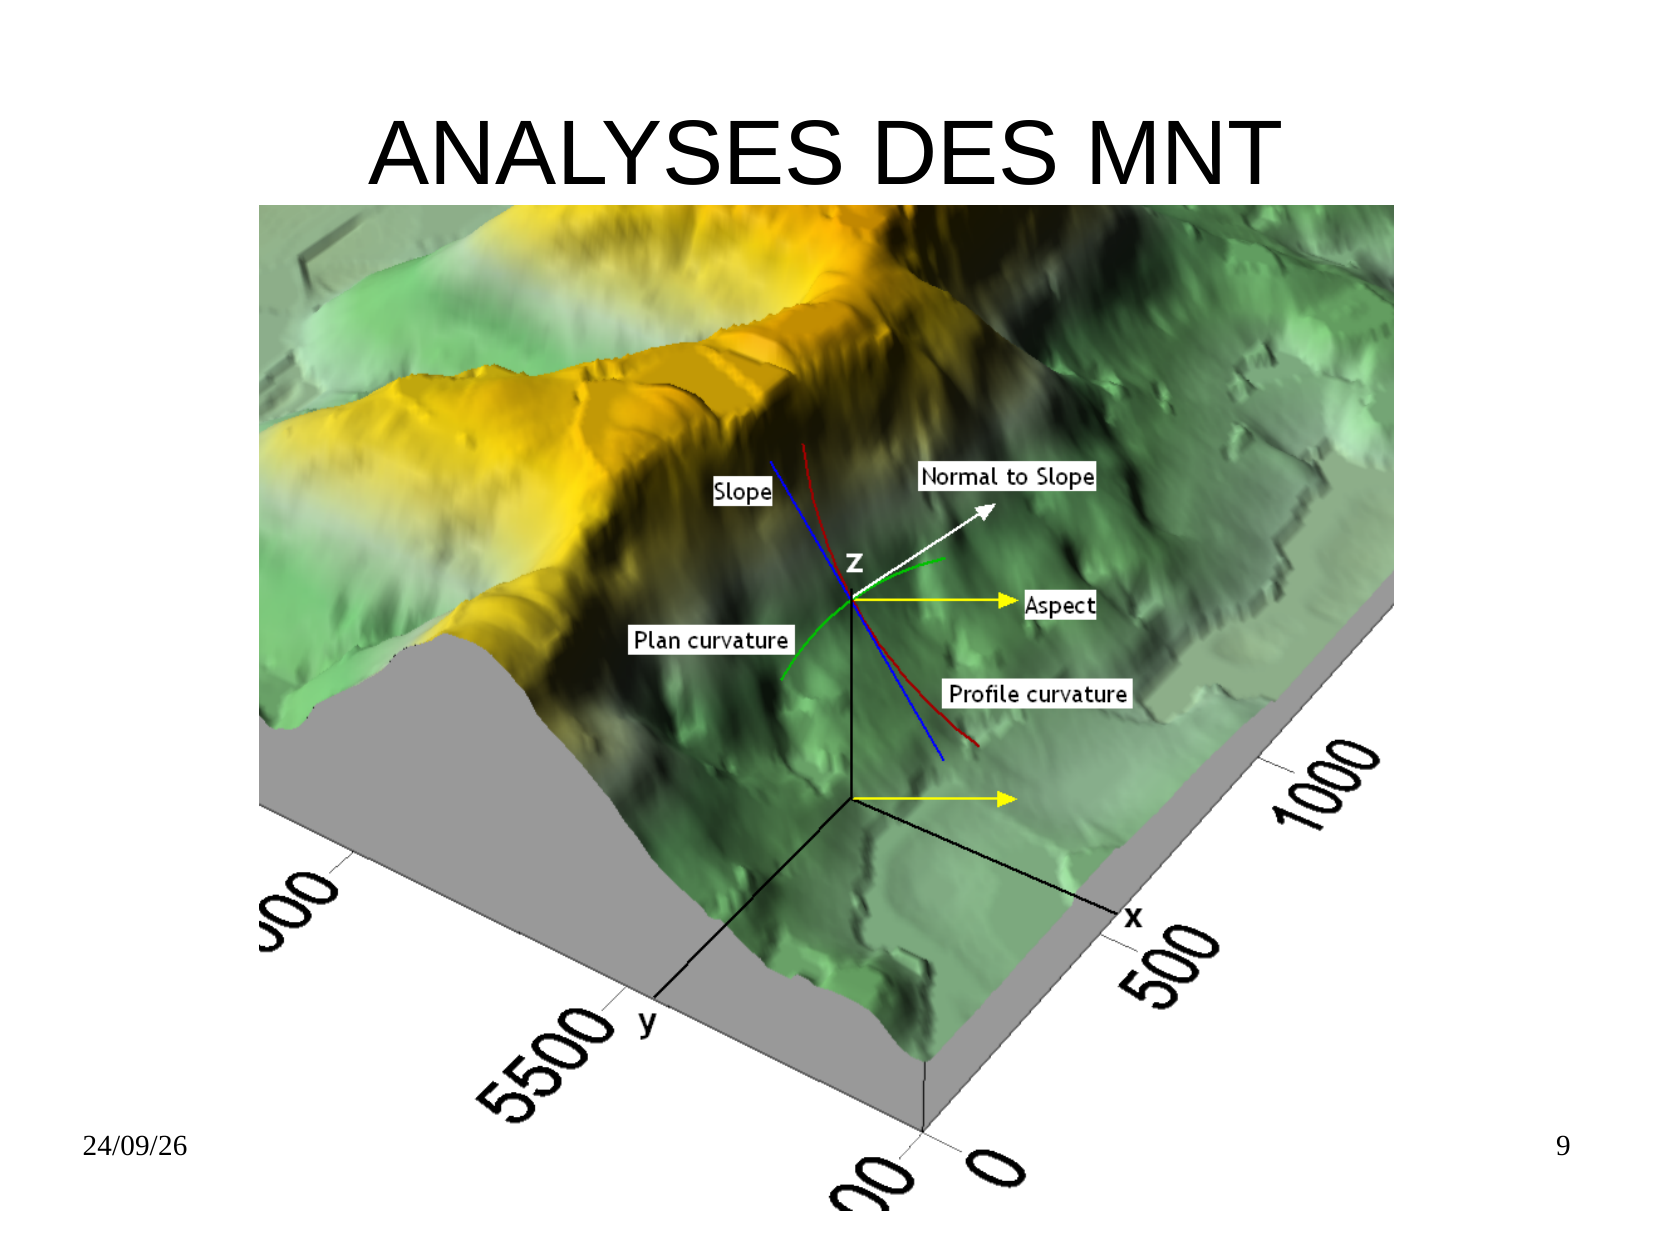

# ANALYSES DES MNT
Stage SIG/ULB ARES 2019
9